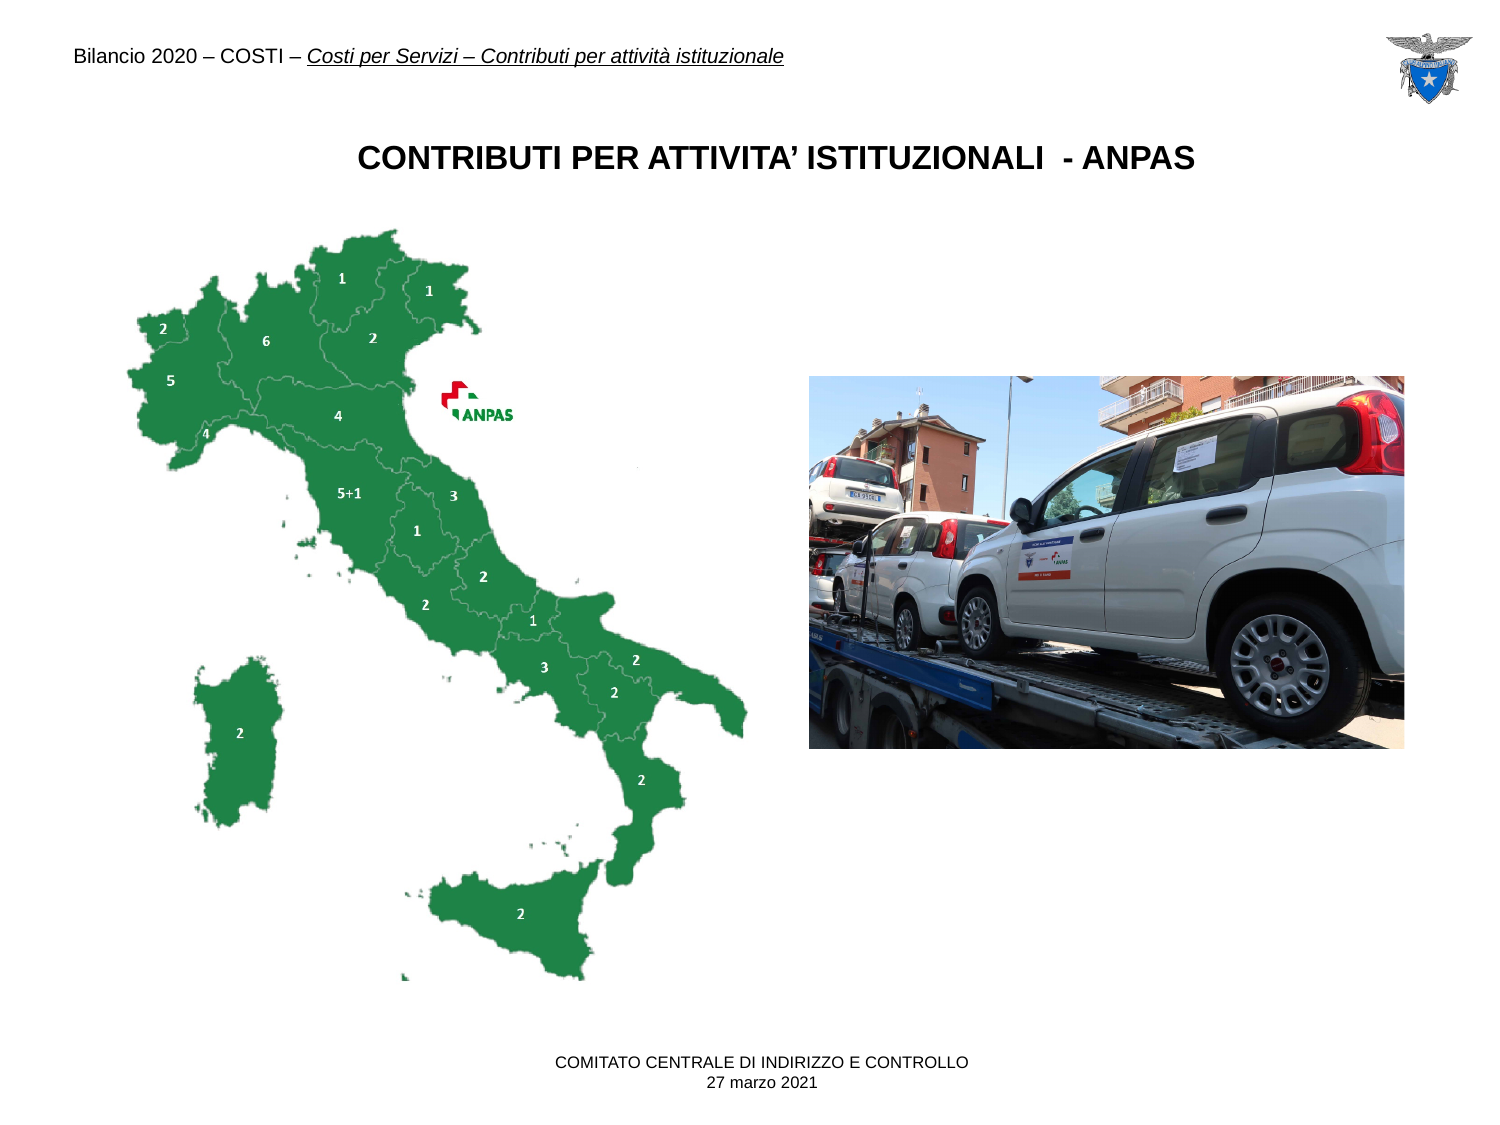

Bilancio 2020 – COSTI – Costi per Servizi – Contributi per attività istituzionale
CONTRIBUTI PER ATTIVITA’ ISTITUZIONALI - ANPAS
COMITATO CENTRALE DI INDIRIZZO E CONTROLLO
27 marzo 2021